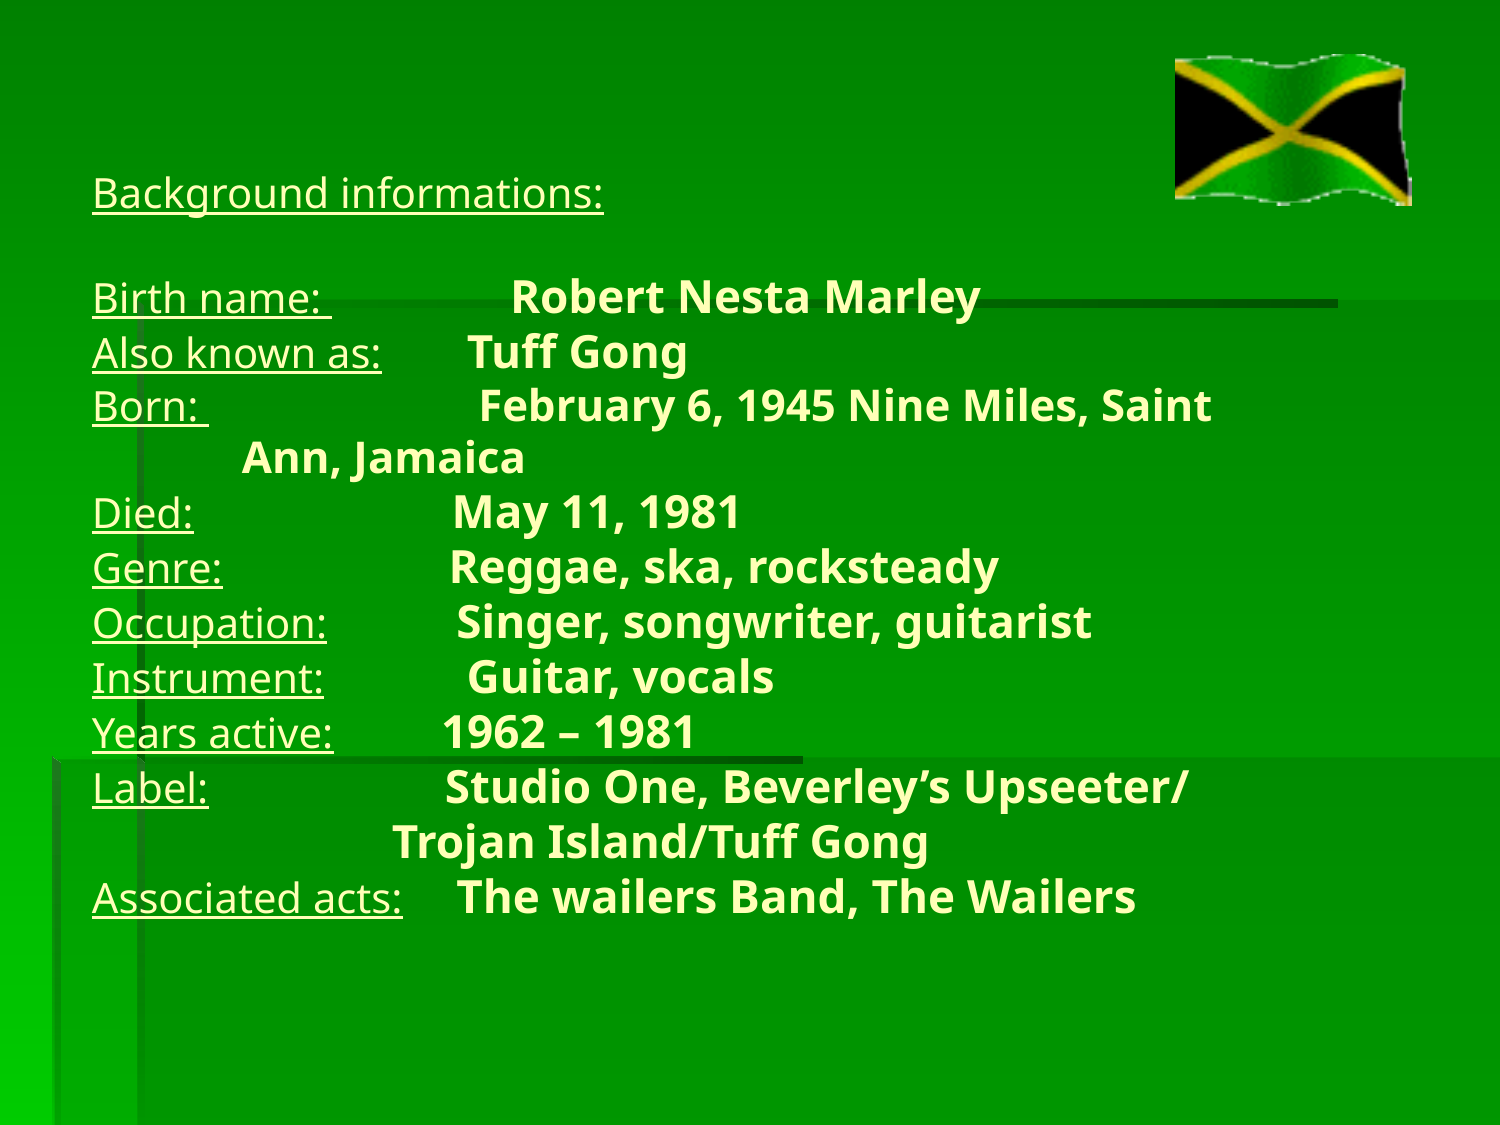

# Background informations: Birth name: 	 Robert Nesta Marley Also known as: 	Tuff Gong Born: 	 February 6, 1945 Nine Miles, Saint 				Ann, Jamaica Died: May 11, 1981 Genre: Reggae, ska, rocksteady Occupation: Singer, songwriter, guitarist Instrument: Guitar, vocals Years active: 1962 – 1981 Label: Studio One, Beverley’s Upseeter/ 			Trojan Island/Tuff Gong Associated acts: The wailers Band, The Wailers